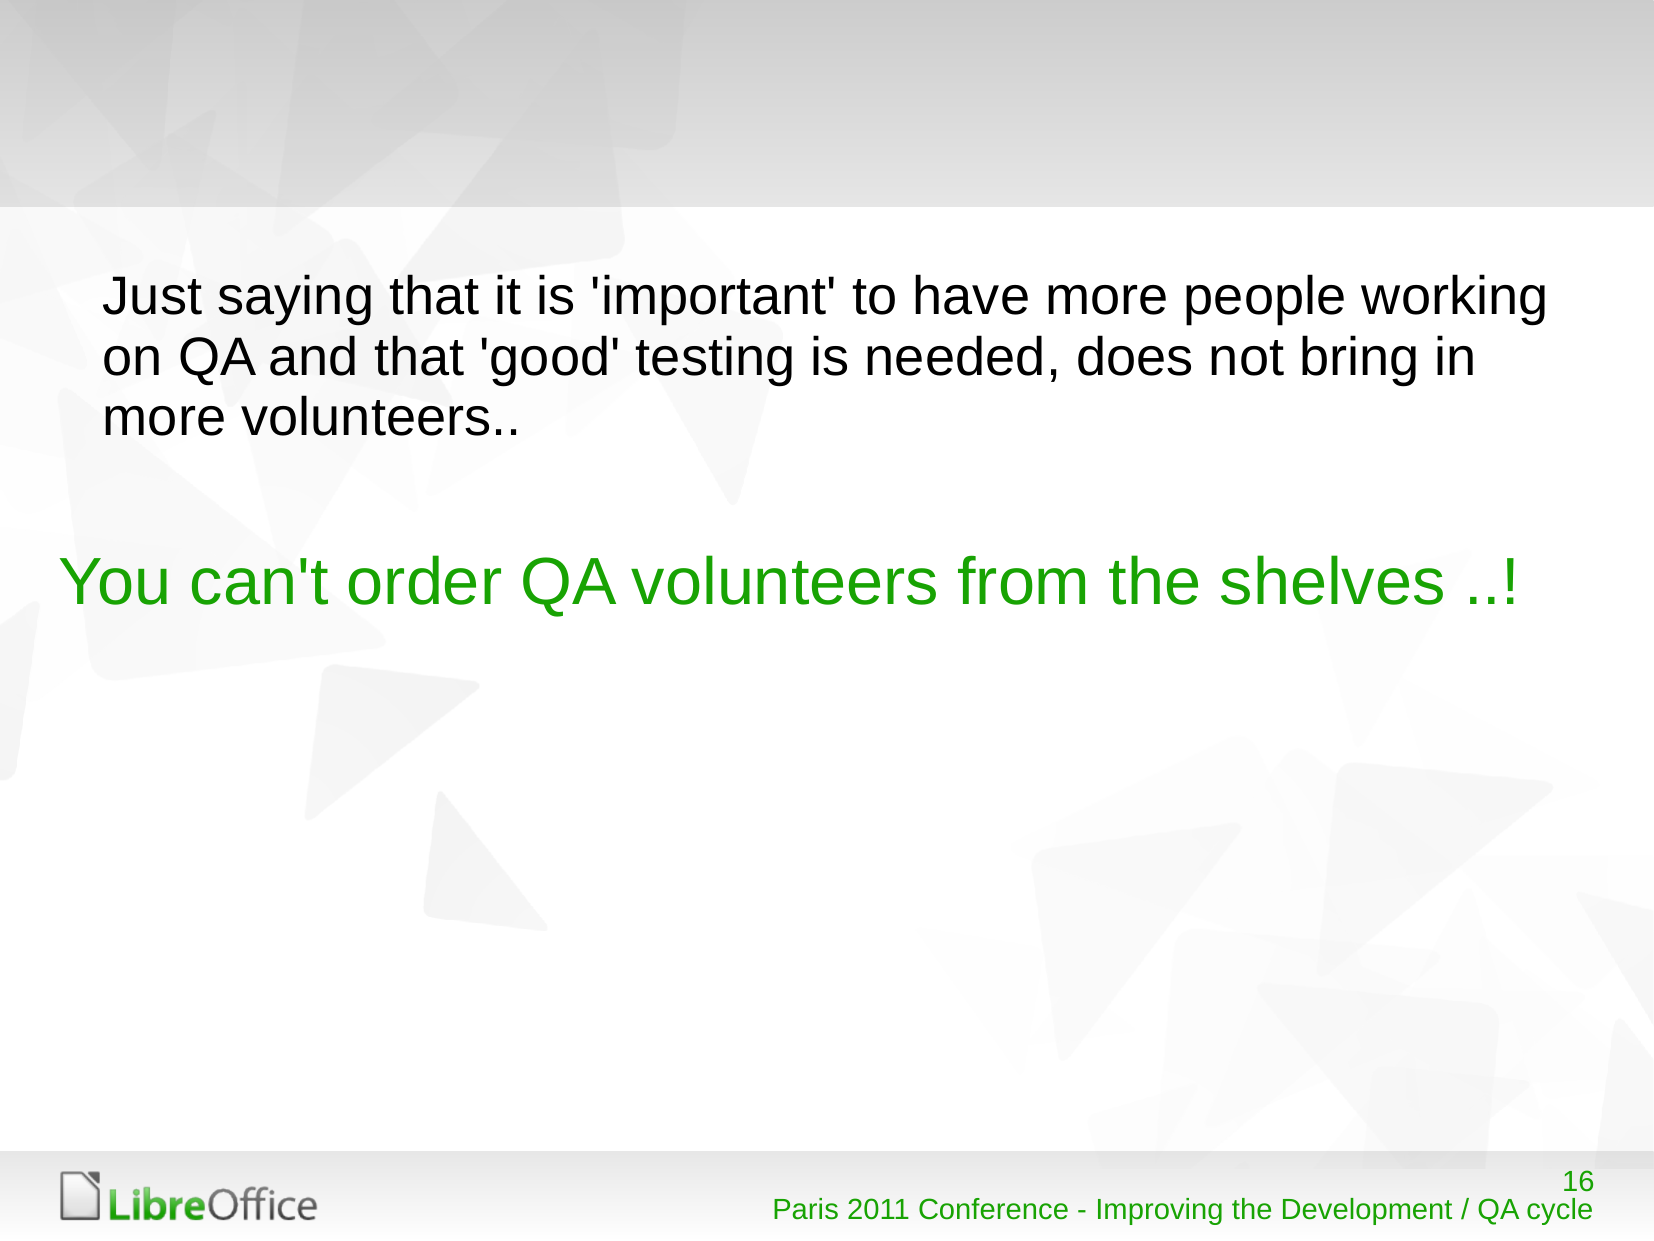

Just saying that it is 'important' to have more people working on QA and that 'good' testing is needed, does not bring in more volunteers..
# You can't order QA volunteers from the shelves ..!
16
Paris 2011 Conference - Improving the Development / QA cycle